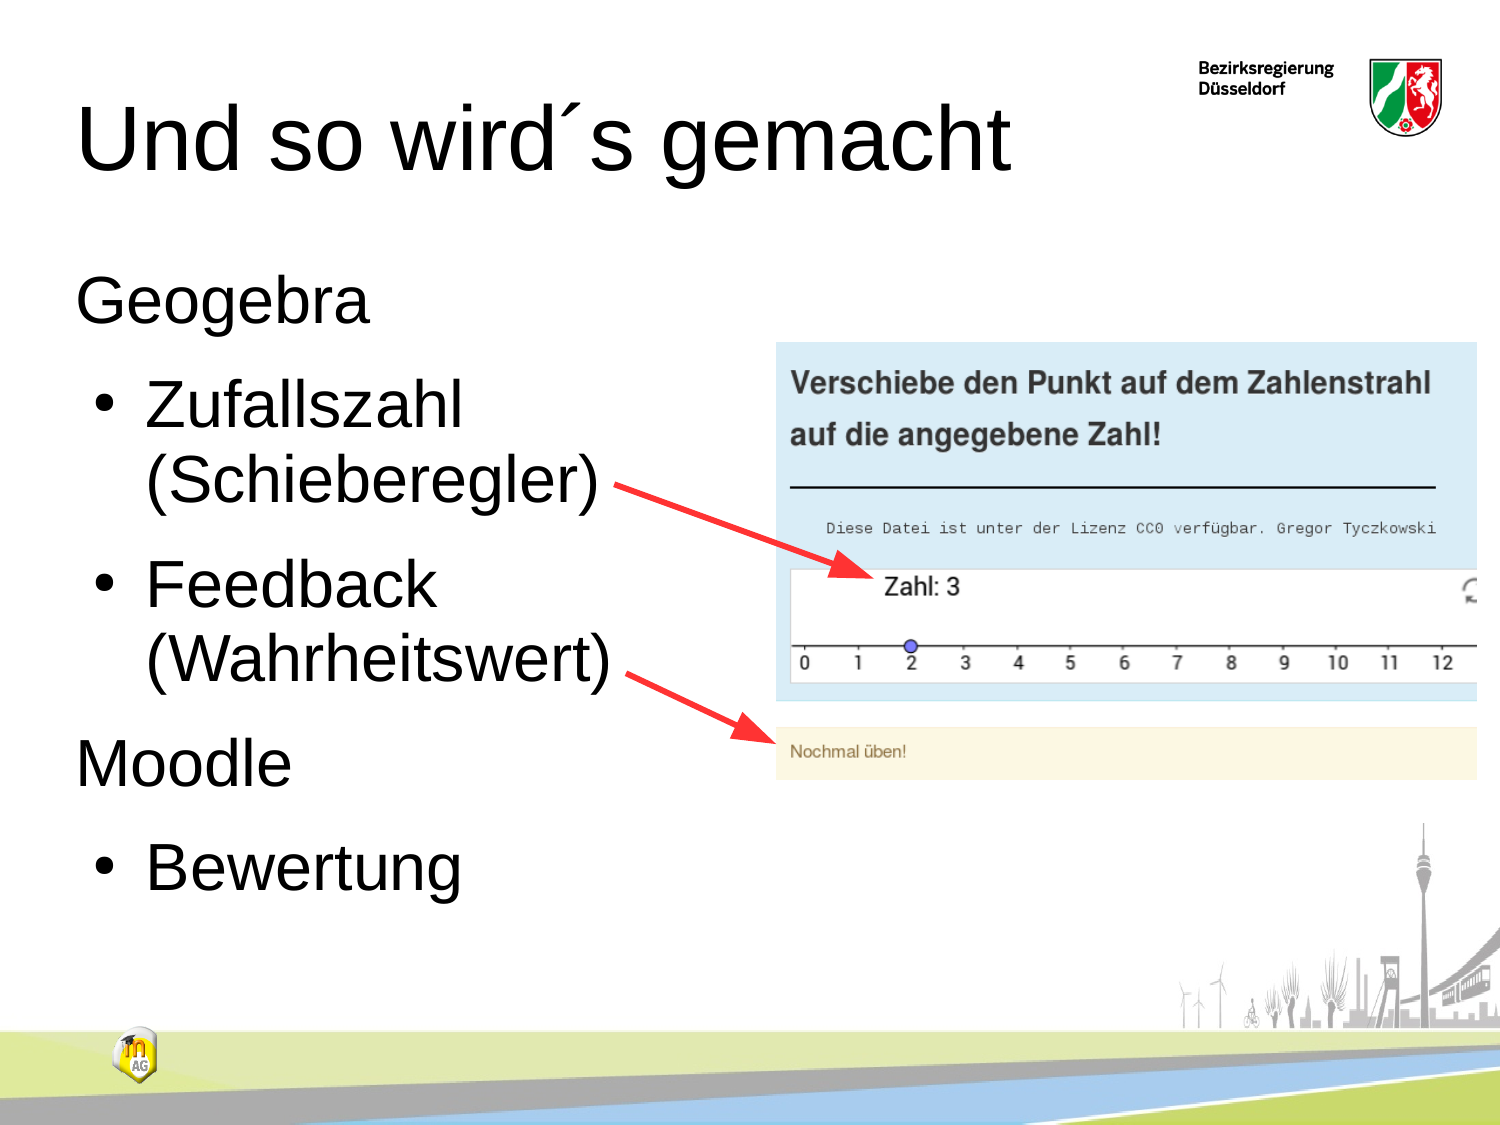

# Und so wird´s gemacht
Geogebra
Zufallszahl (Schieberegler)
Feedback (Wahrheitswert)
Moodle
Bewertung